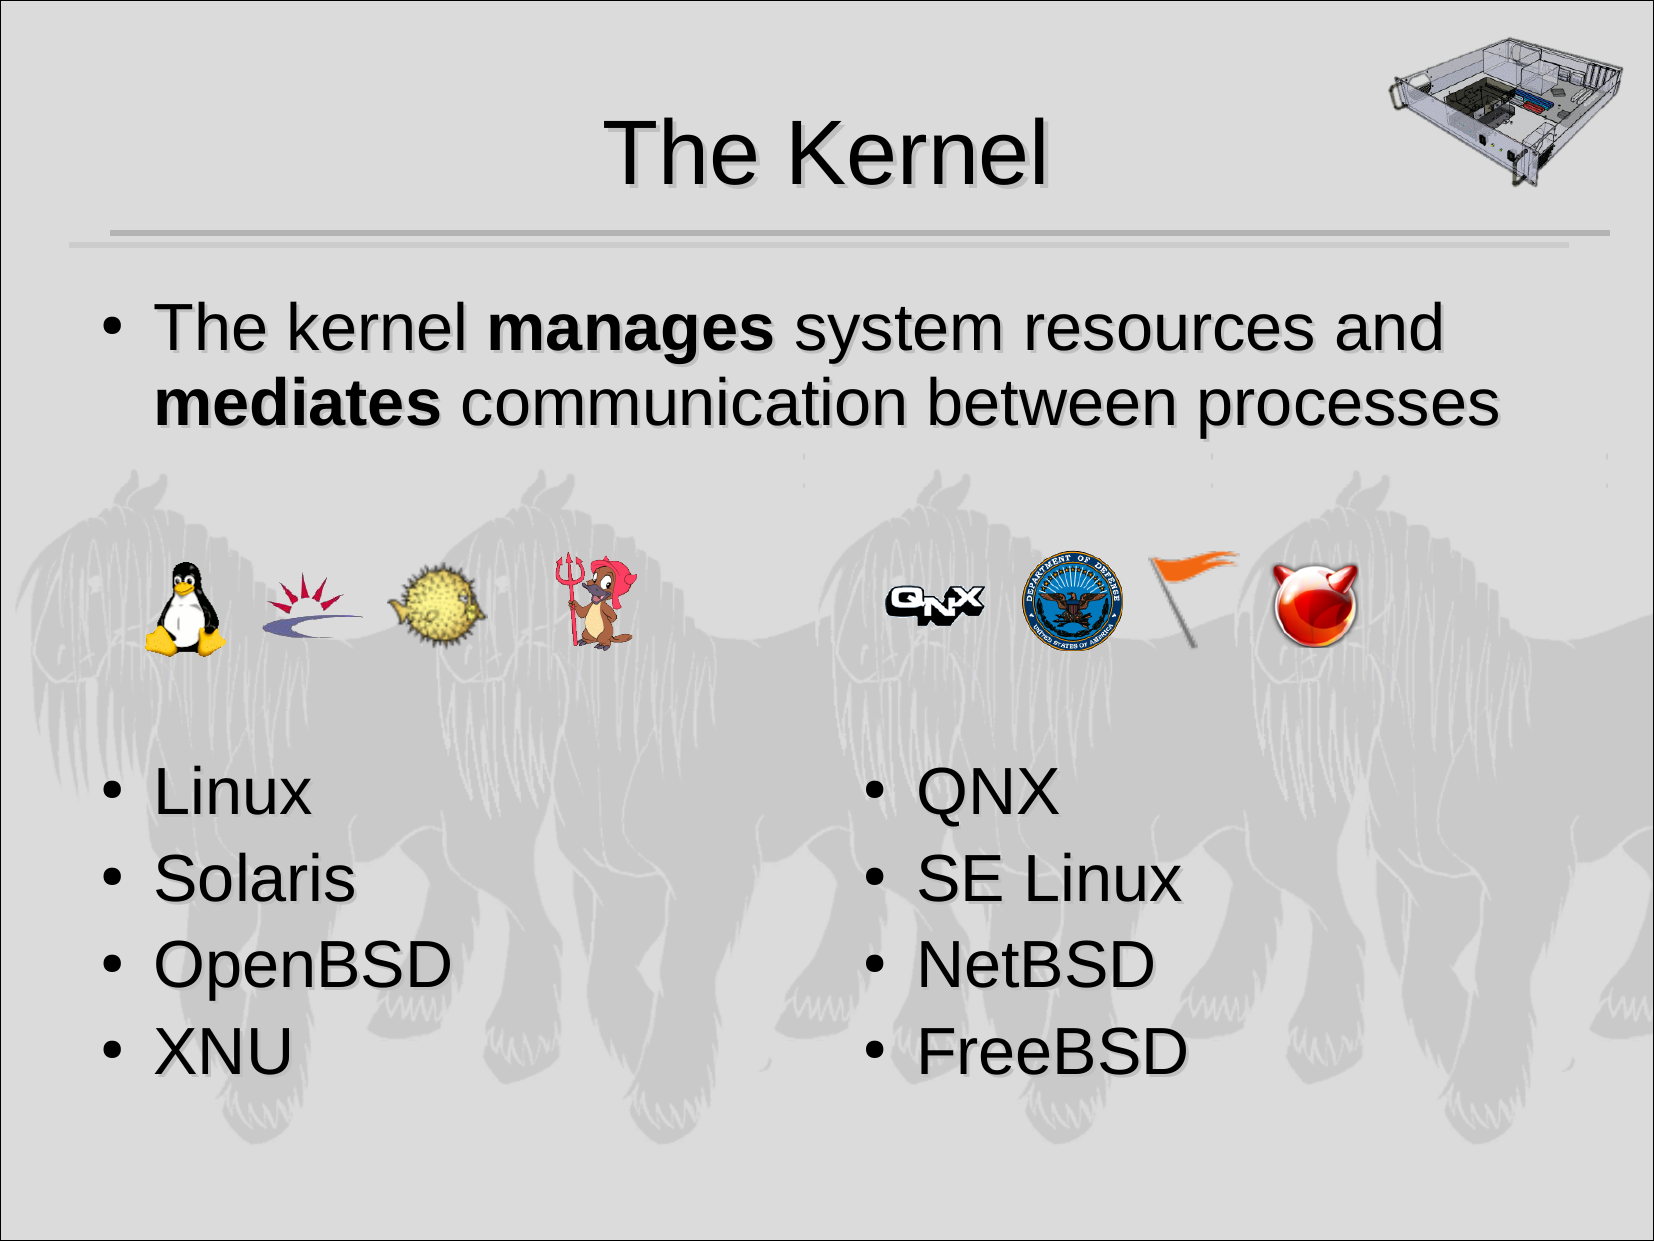

# The Kernel
The kernel manages system resources and mediates communication between processes
Linux
Solaris
OpenBSD
XNU
QNX
SE Linux
NetBSD
FreeBSD